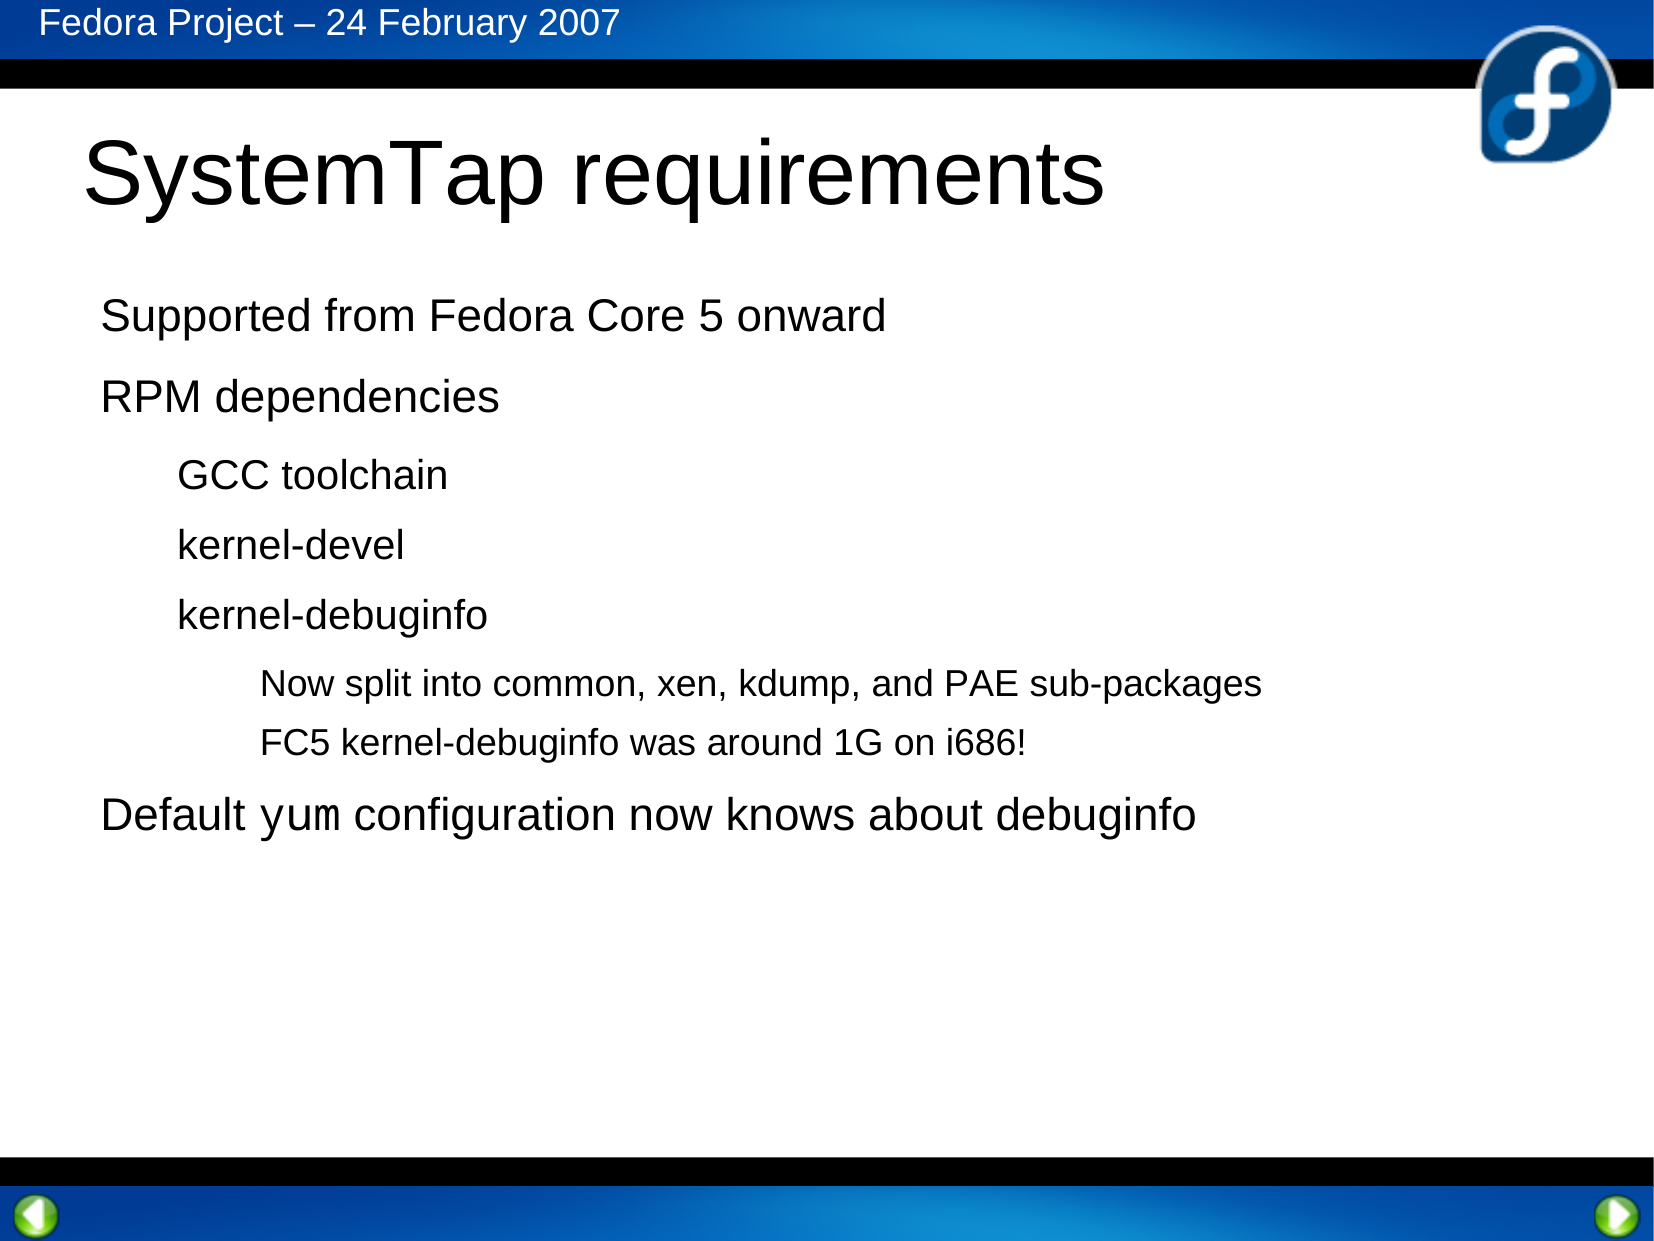

# SystemTap requirements
Supported from Fedora Core 5 onward
RPM dependencies
GCC toolchain
kernel-devel
kernel-debuginfo
Now split into common, xen, kdump, and PAE sub-packages
FC5 kernel-debuginfo was around 1G on i686!
Default yum configuration now knows about debuginfo